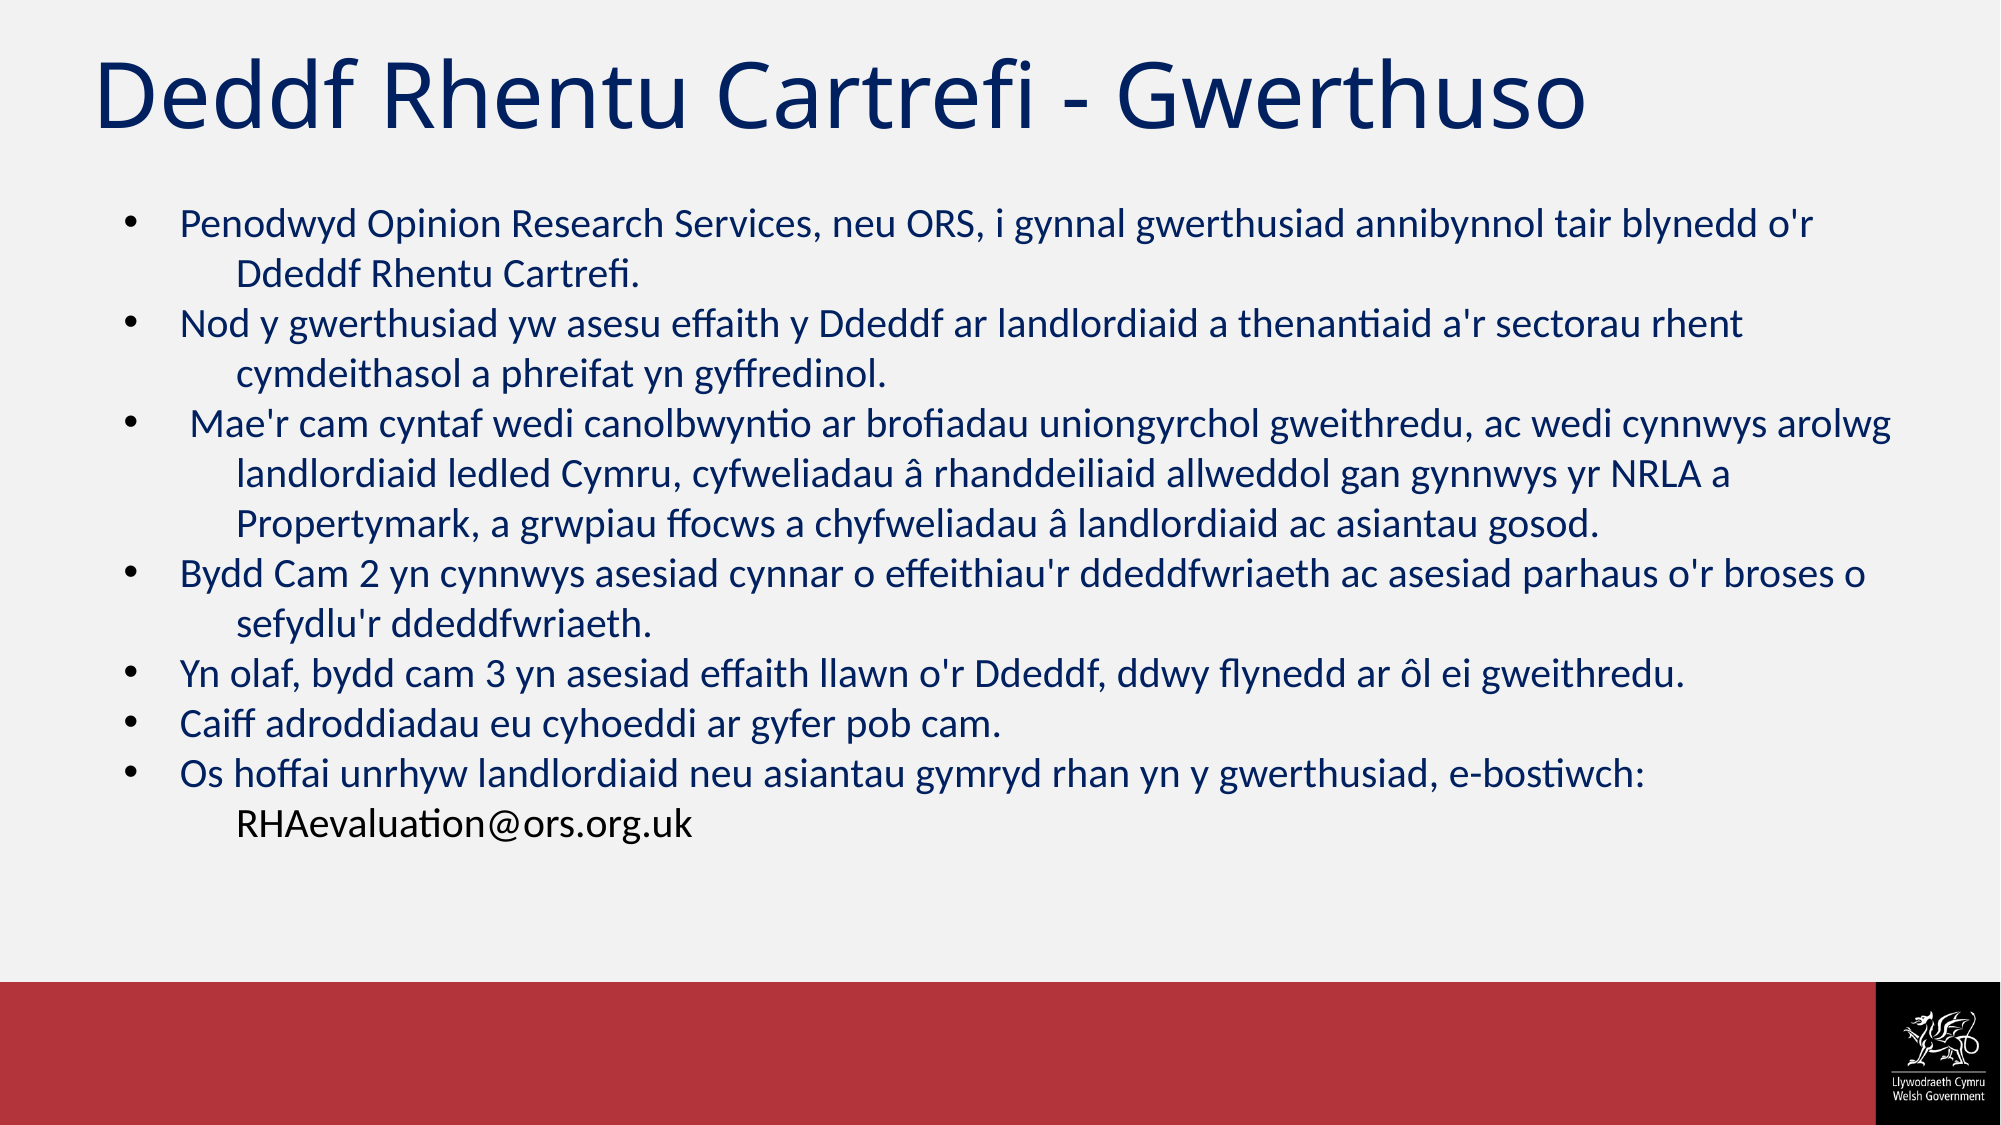

# Deddf Rhentu Cartrefi - Gwerthuso
Penodwyd Opinion Research Services, neu ORS, i gynnal gwerthusiad annibynnol tair blynedd o'r Ddeddf Rhentu Cartrefi.
Nod y gwerthusiad yw asesu effaith y Ddeddf ar landlordiaid a thenantiaid a'r sectorau rhent cymdeithasol a phreifat yn gyffredinol.
 Mae'r cam cyntaf wedi canolbwyntio ar brofiadau uniongyrchol gweithredu, ac wedi cynnwys arolwg landlordiaid ledled Cymru, cyfweliadau â rhanddeiliaid allweddol gan gynnwys yr NRLA a Propertymark, a grwpiau ffocws a chyfweliadau â landlordiaid ac asiantau gosod.
Bydd Cam 2 yn cynnwys asesiad cynnar o effeithiau'r ddeddfwriaeth ac asesiad parhaus o'r broses o sefydlu'r ddeddfwriaeth.
Yn olaf, bydd cam 3 yn asesiad effaith llawn o'r Ddeddf, ddwy flynedd ar ôl ei gweithredu.
Caiff adroddiadau eu cyhoeddi ar gyfer pob cam.
Os hoffai unrhyw landlordiaid neu asiantau gymryd rhan yn y gwerthusiad, e-bostiwch: RHAevaluation@ors.org.uk